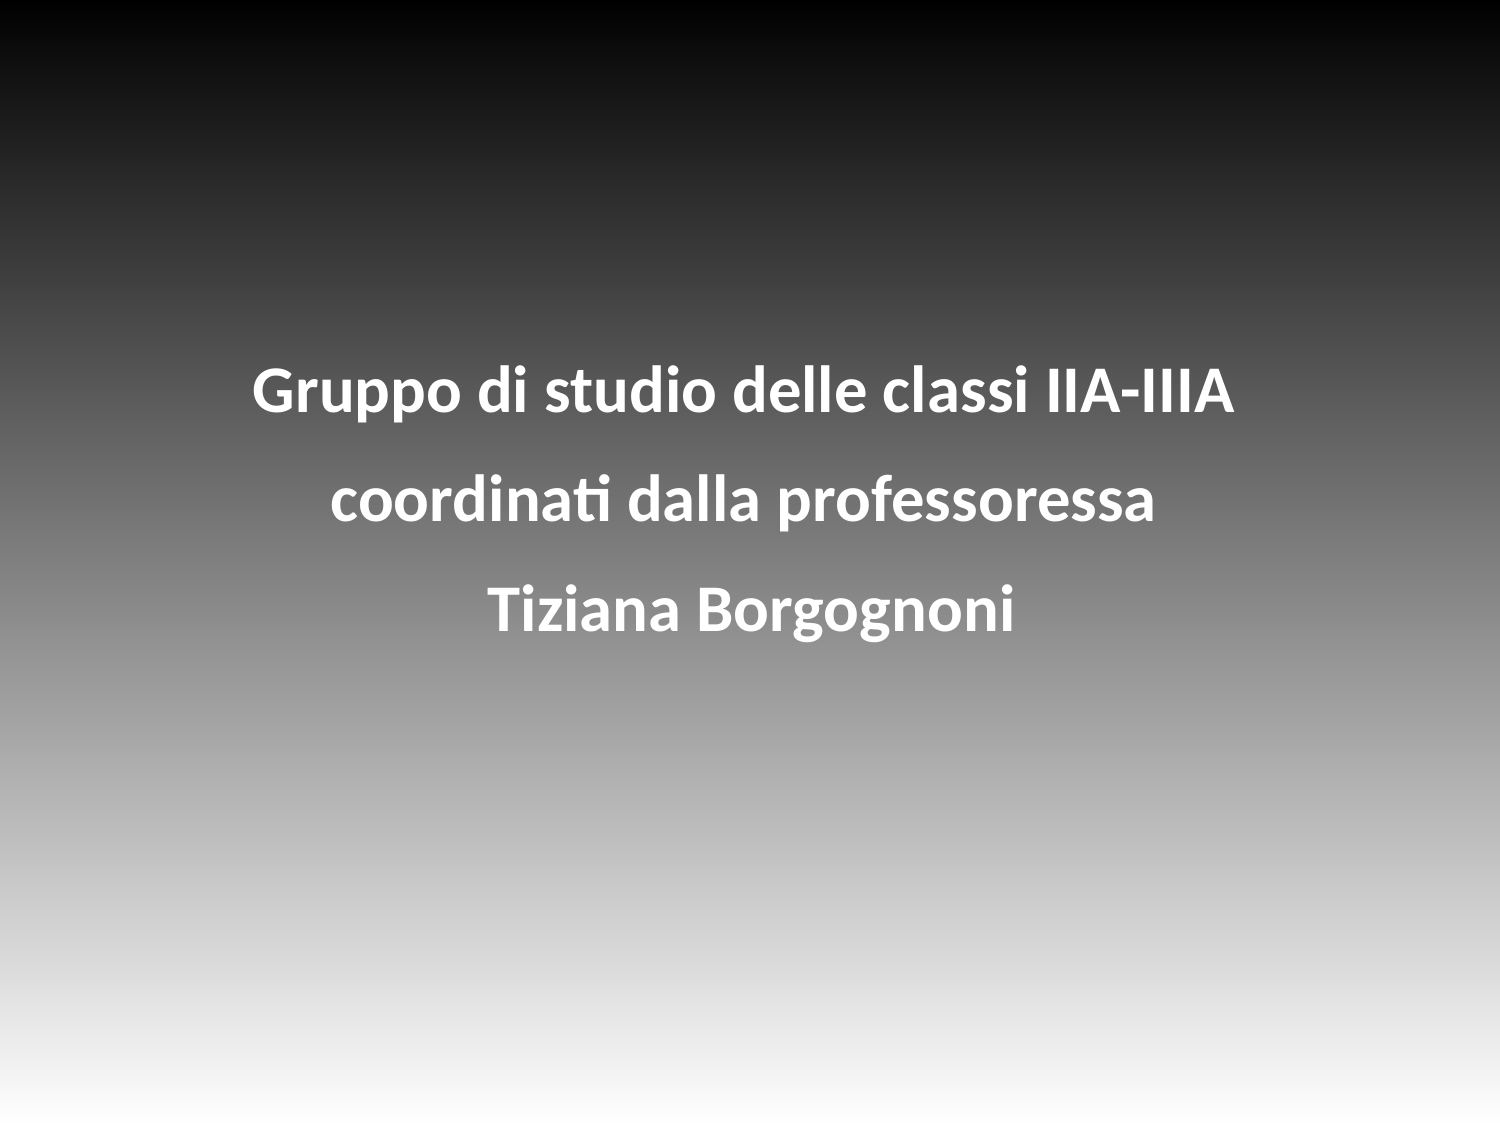

# Gruppo di studio delle classi IIA-IIIA
coordinati dalla professoressa
Tiziana Borgognoni